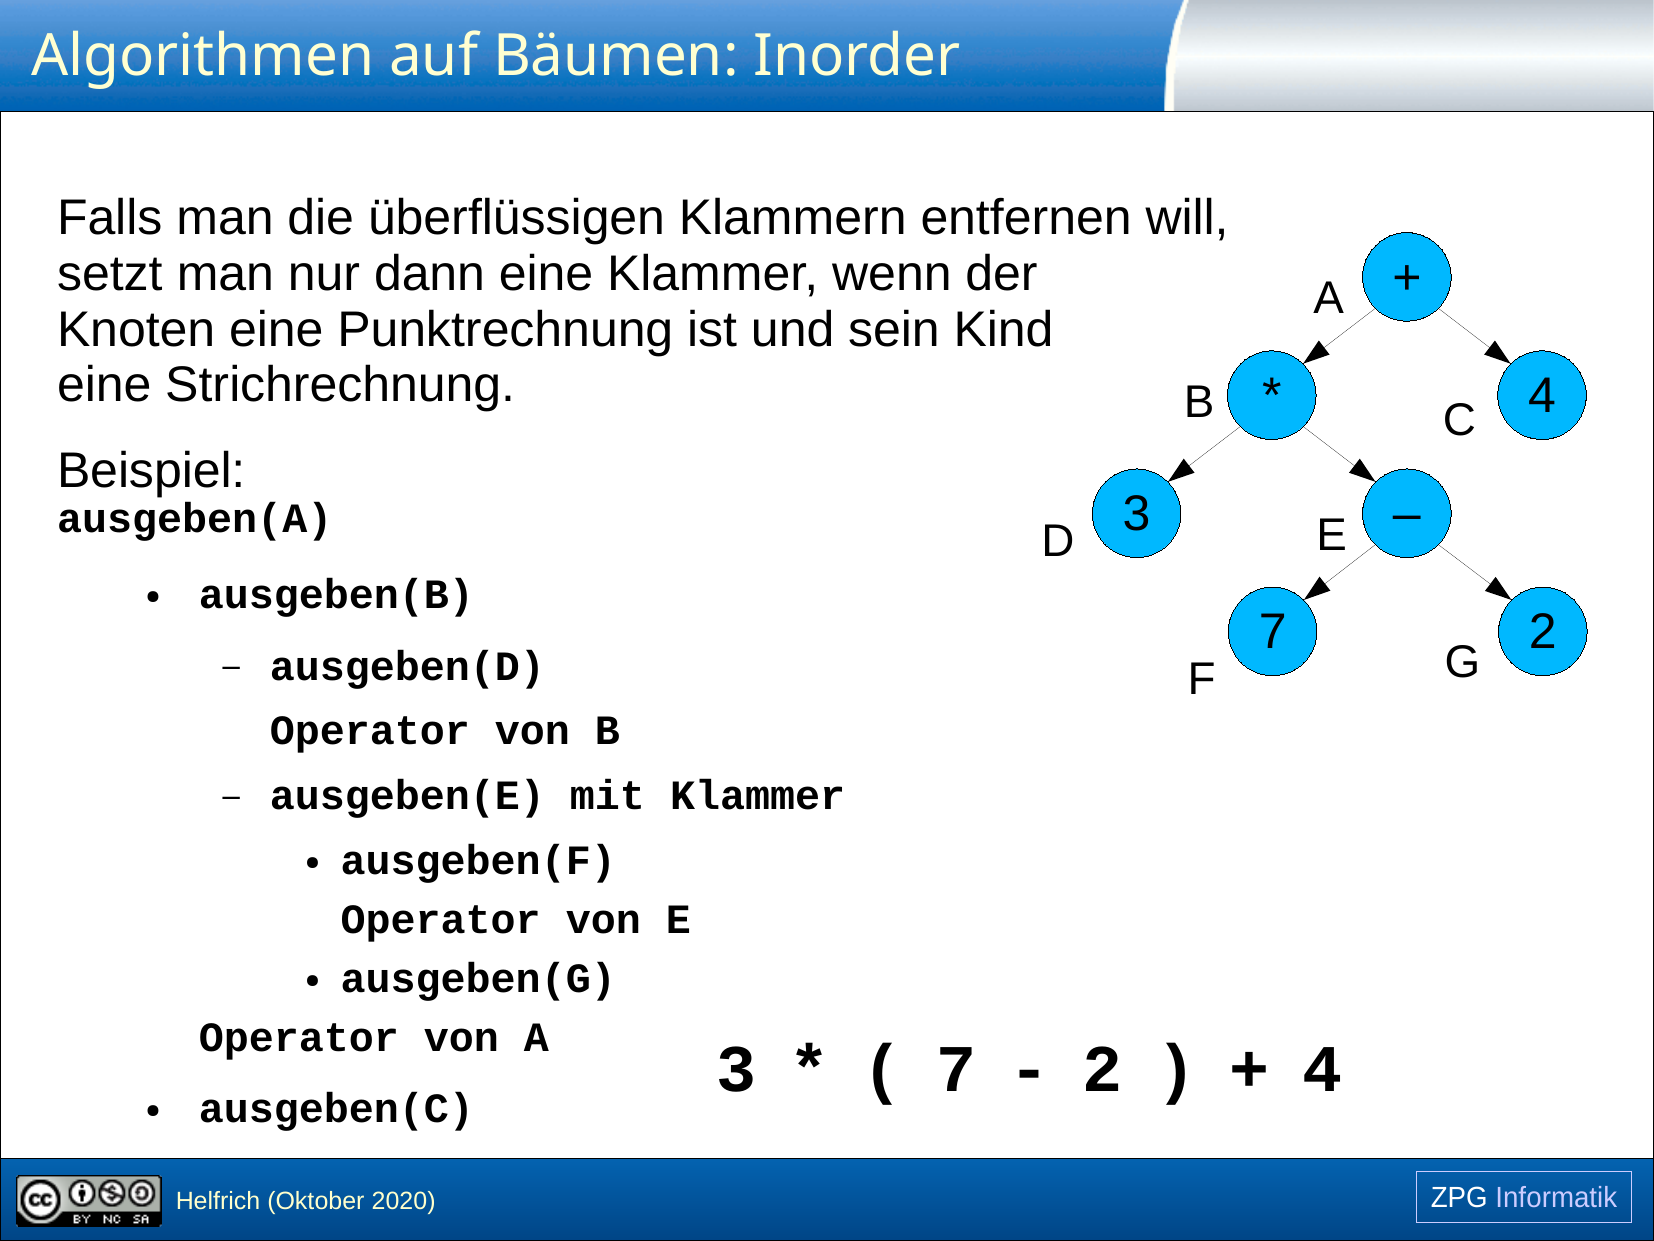

# Algorithmen auf Bäumen: Inorder
Falls man die überflüssigen Klammern entfernen will,
setzt man nur dann eine Klammer, wenn der
Knoten eine Punktrechnung ist und sein Kind
eine Strichrechnung.
Beispiel:
ausgeben(A)
ausgeben(B)
ausgeben(D)
Operator von B
ausgeben(E) mit Klammer
ausgeben(F)
Operator von E
ausgeben(G)
Operator von A
ausgeben(C)
+
*
4
3
–
7
2
A
B
C
E
D
G
F
3
*
(
7
-
2
)
+
4